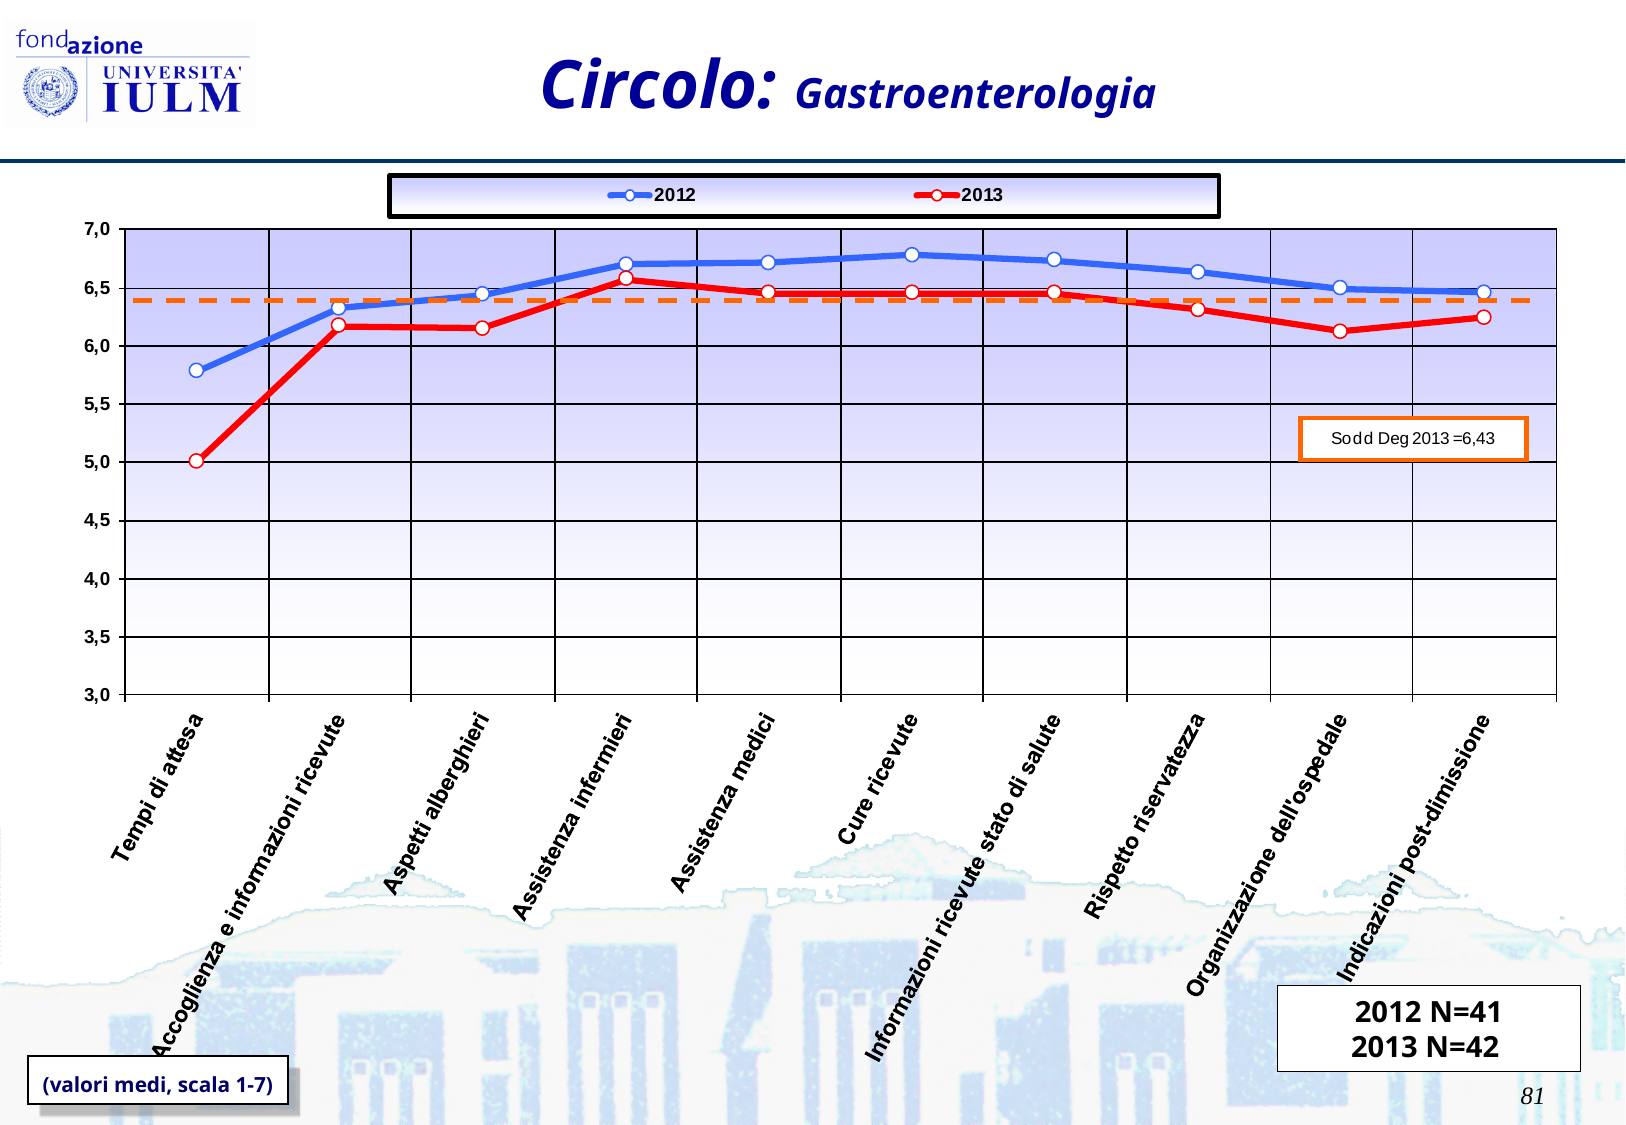

Circolo: Gastroenterologia
2012 N=41
2013 N=42
(valori medi, scala 1-7)